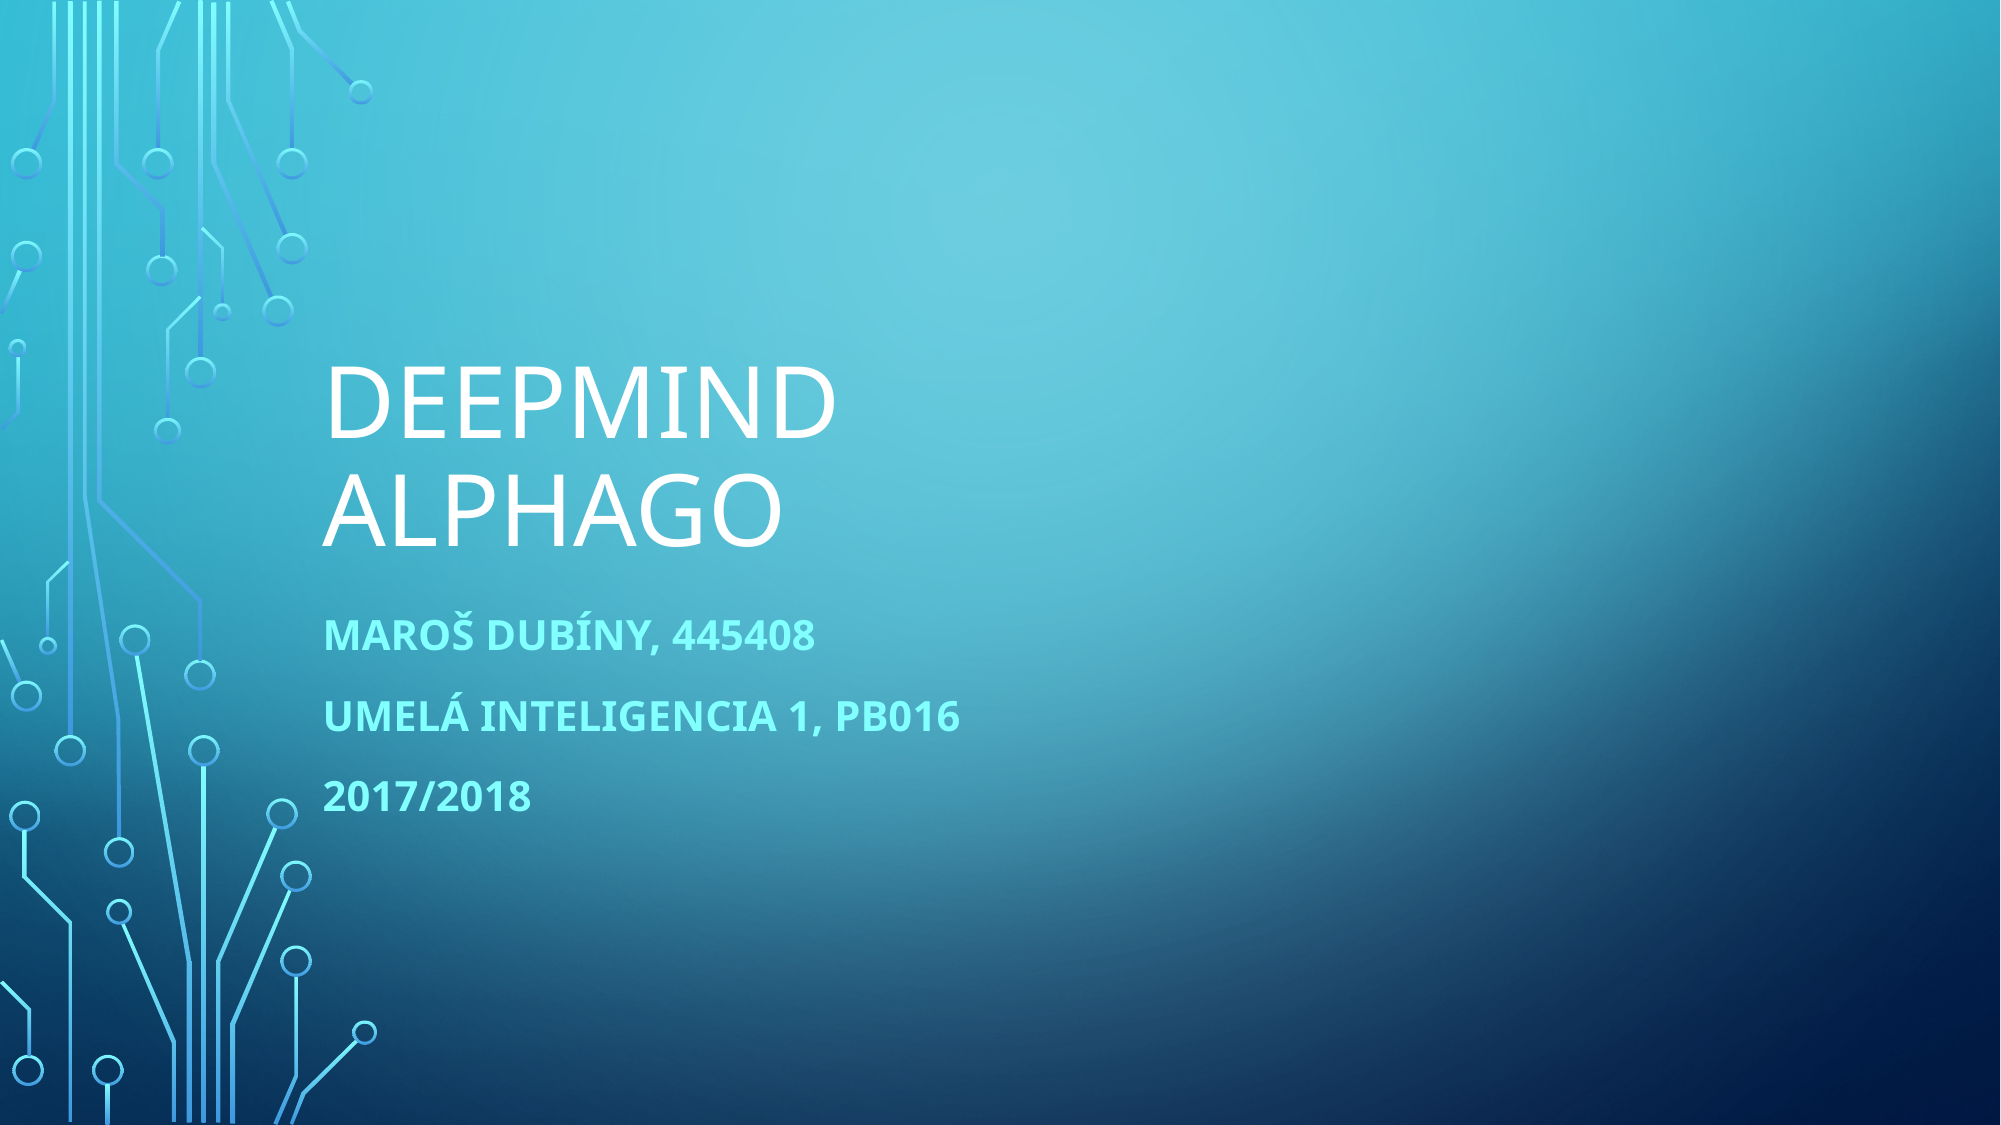

# DeepMind Alphago
Maroš Dubíny, 445408
Umelá inteligencia 1, PB016
2017/2018